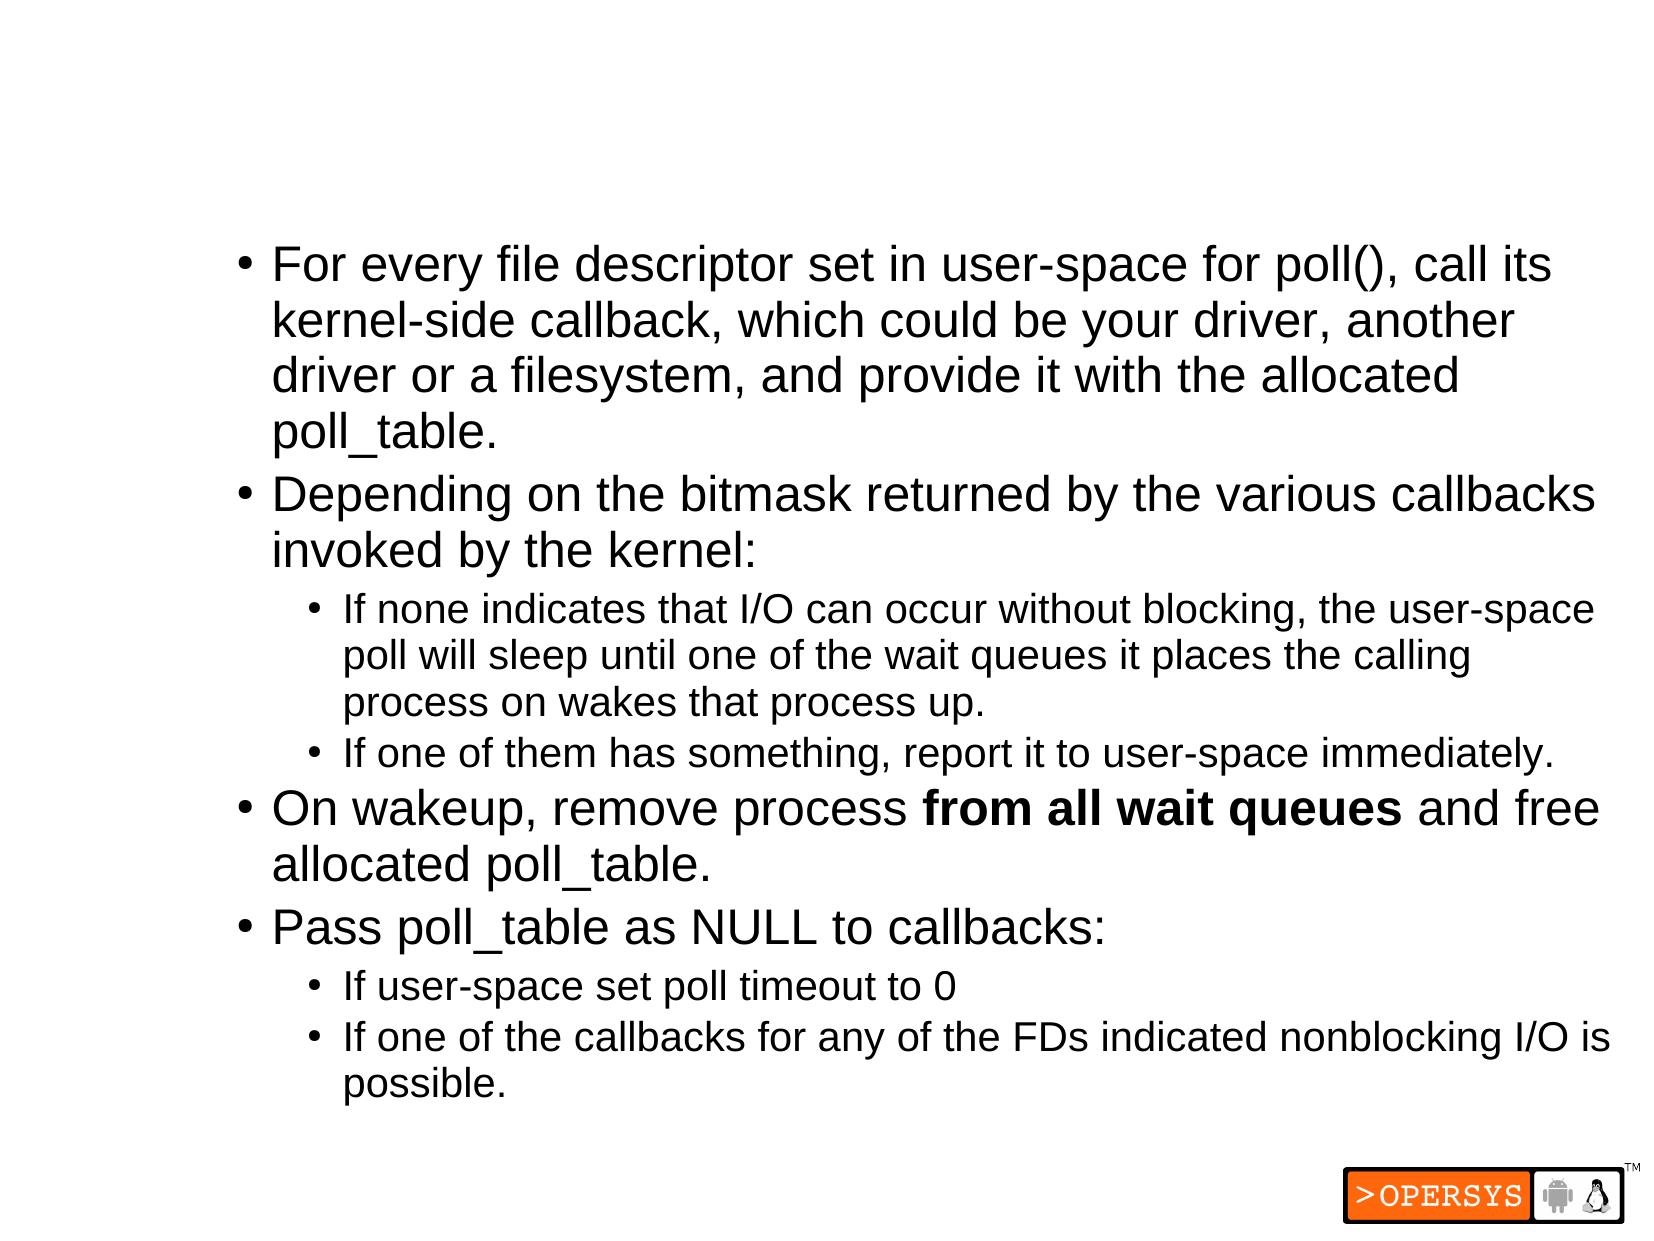

# For every file descriptor set in user-space for poll(), call its kernel-side callback, which could be your driver, another driver or a filesystem, and provide it with the allocated poll_table.
Depending on the bitmask returned by the various callbacks invoked by the kernel:
If none indicates that I/O can occur without blocking, the user-space poll will sleep until one of the wait queues it places the calling process on wakes that process up.
If one of them has something, report it to user-space immediately.
On wakeup, remove process from all wait queues and free allocated poll_table.
Pass poll_table as NULL to callbacks:
If user-space set poll timeout to 0
If one of the callbacks for any of the FDs indicated nonblocking I/O is possible.